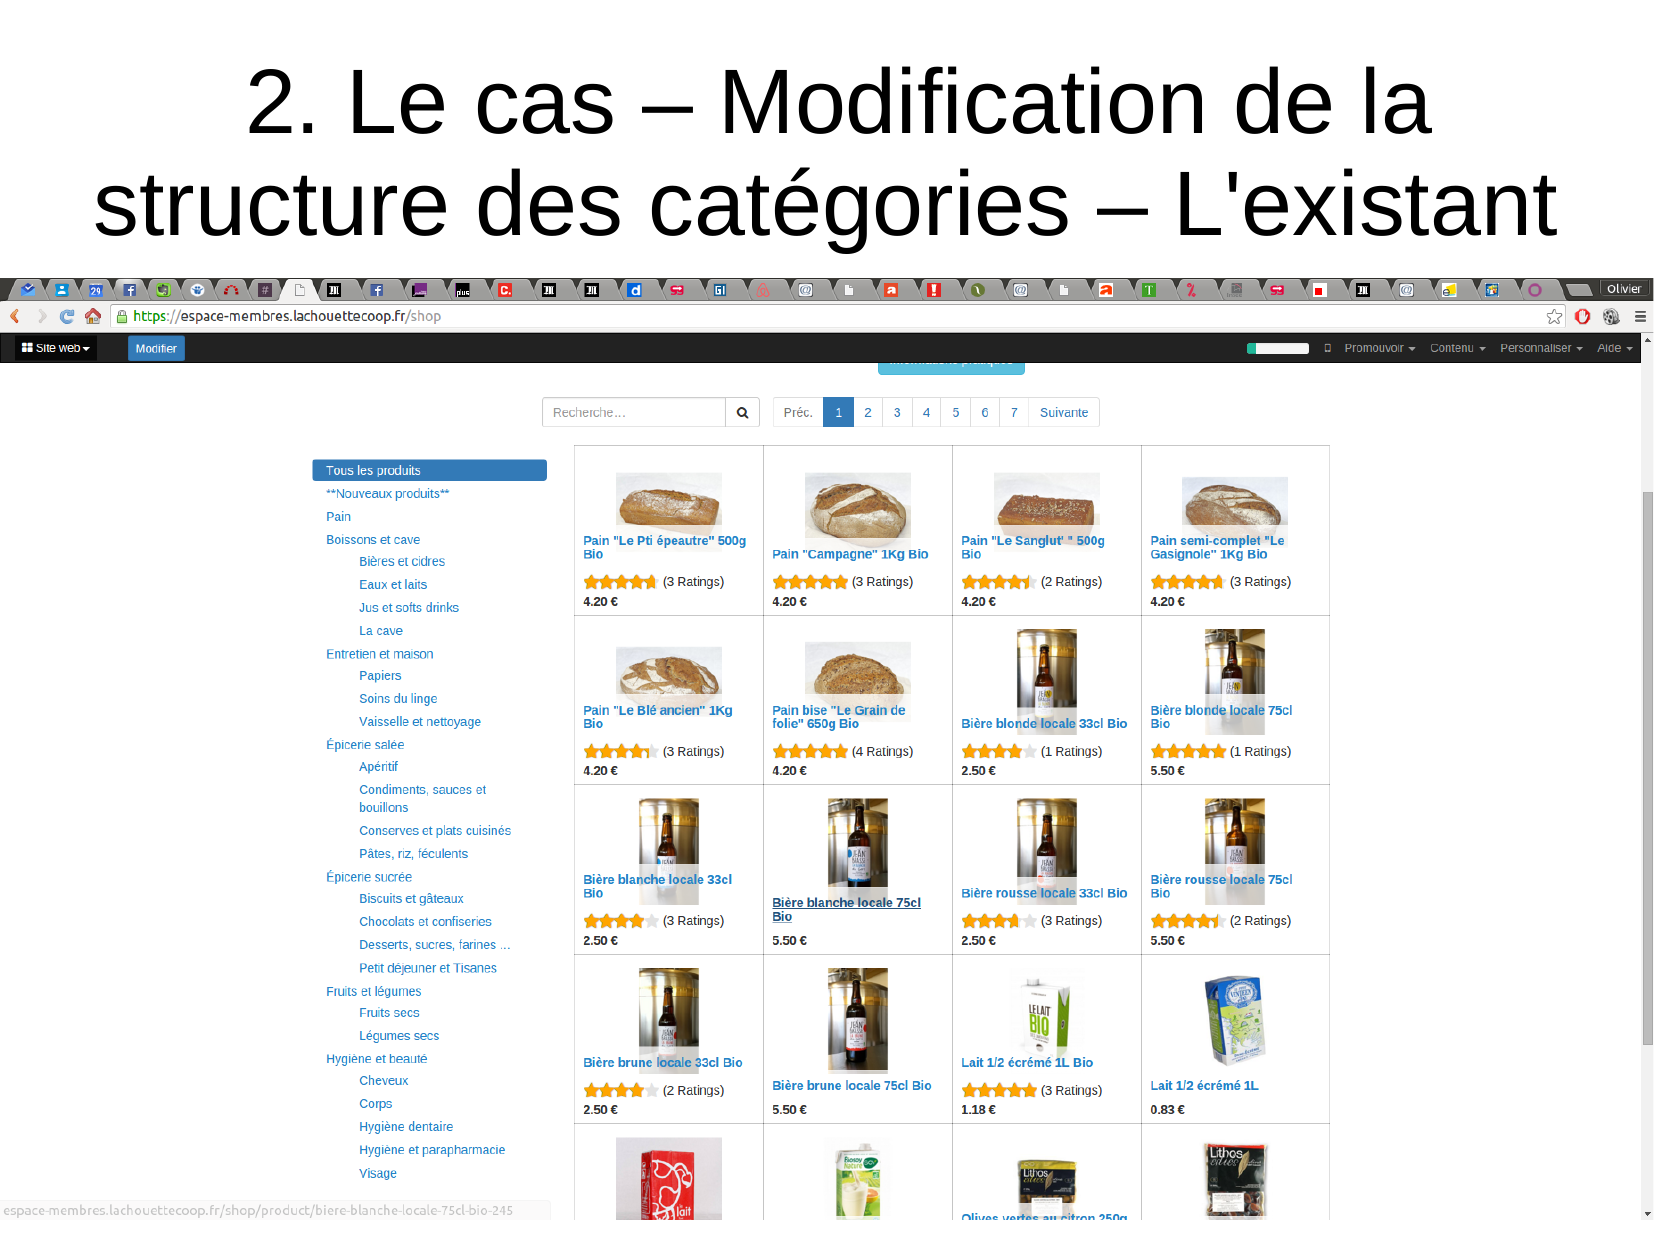

# 2. Le cas – Modification de la structure des catégories – L'existant